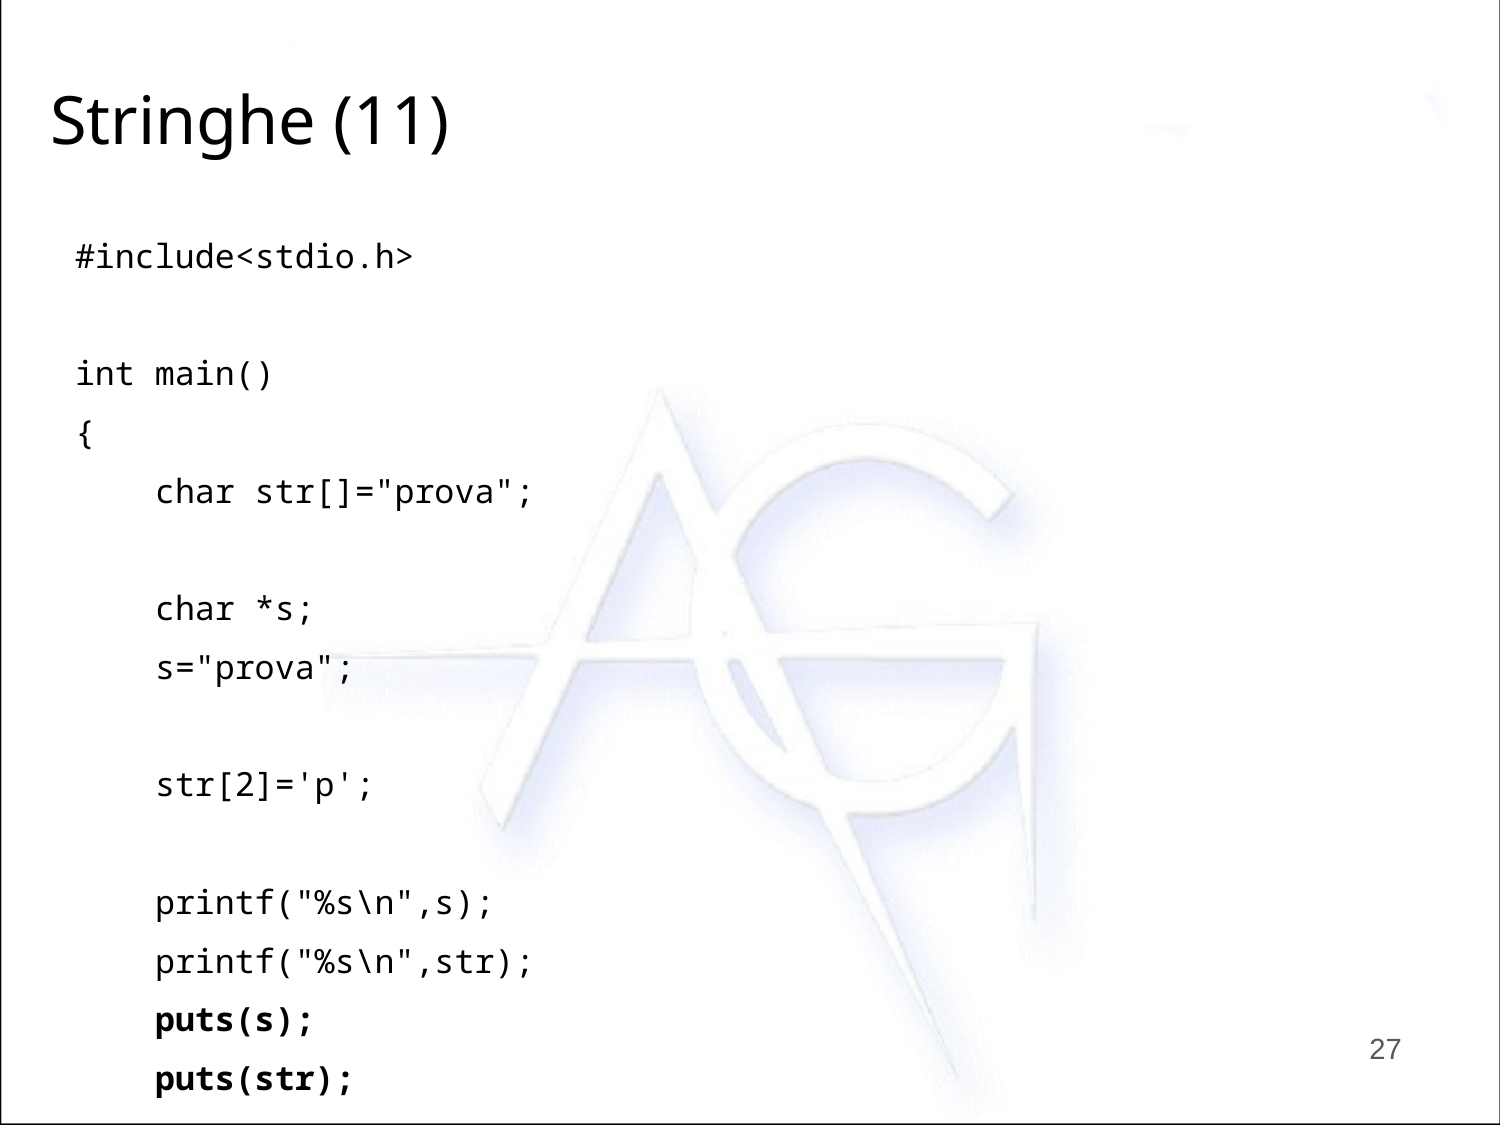

# Stringhe (11)
#include<stdio.h>
int main()
{
 char str[]="prova";
 char *s;
 s="prova";
 str[2]='p';
 printf("%s\n",s);
 printf("%s\n",str);
 puts(s);
 puts(str);
}
27